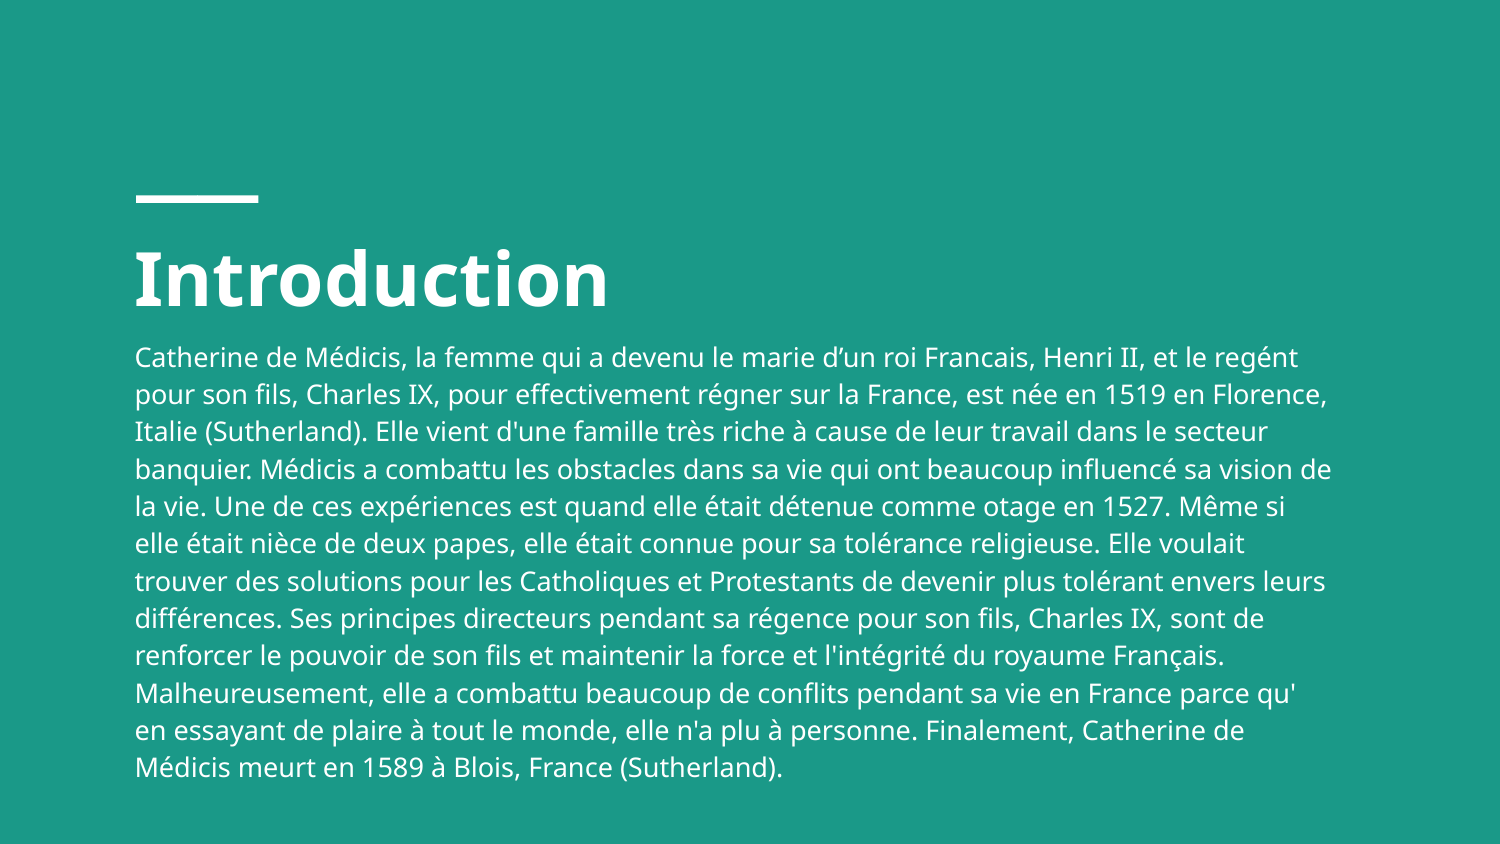

# Introduction
Catherine de Médicis, la femme qui a devenu le marie d’un roi Francais, Henri II, et le regént pour son fils, Charles IX, pour effectivement régner sur la France, est née en 1519 en Florence, Italie (Sutherland). Elle vient d'une famille très riche à cause de leur travail dans le secteur banquier. Médicis a combattu les obstacles dans sa vie qui ont beaucoup influencé sa vision de la vie. Une de ces expériences est quand elle était détenue comme otage en 1527. Même si elle était nièce de deux papes, elle était connue pour sa tolérance religieuse. Elle voulait trouver des solutions pour les Catholiques et Protestants de devenir plus tolérant envers leurs différences. Ses principes directeurs pendant sa régence pour son fils, Charles IX, sont de renforcer le pouvoir de son fils et maintenir la force et l'intégrité du royaume Français. Malheureusement, elle a combattu beaucoup de conflits pendant sa vie en France parce qu' en essayant de plaire à tout le monde, elle n'a plu à personne. Finalement, Catherine de Médicis meurt en 1589 à Blois, France (Sutherland).